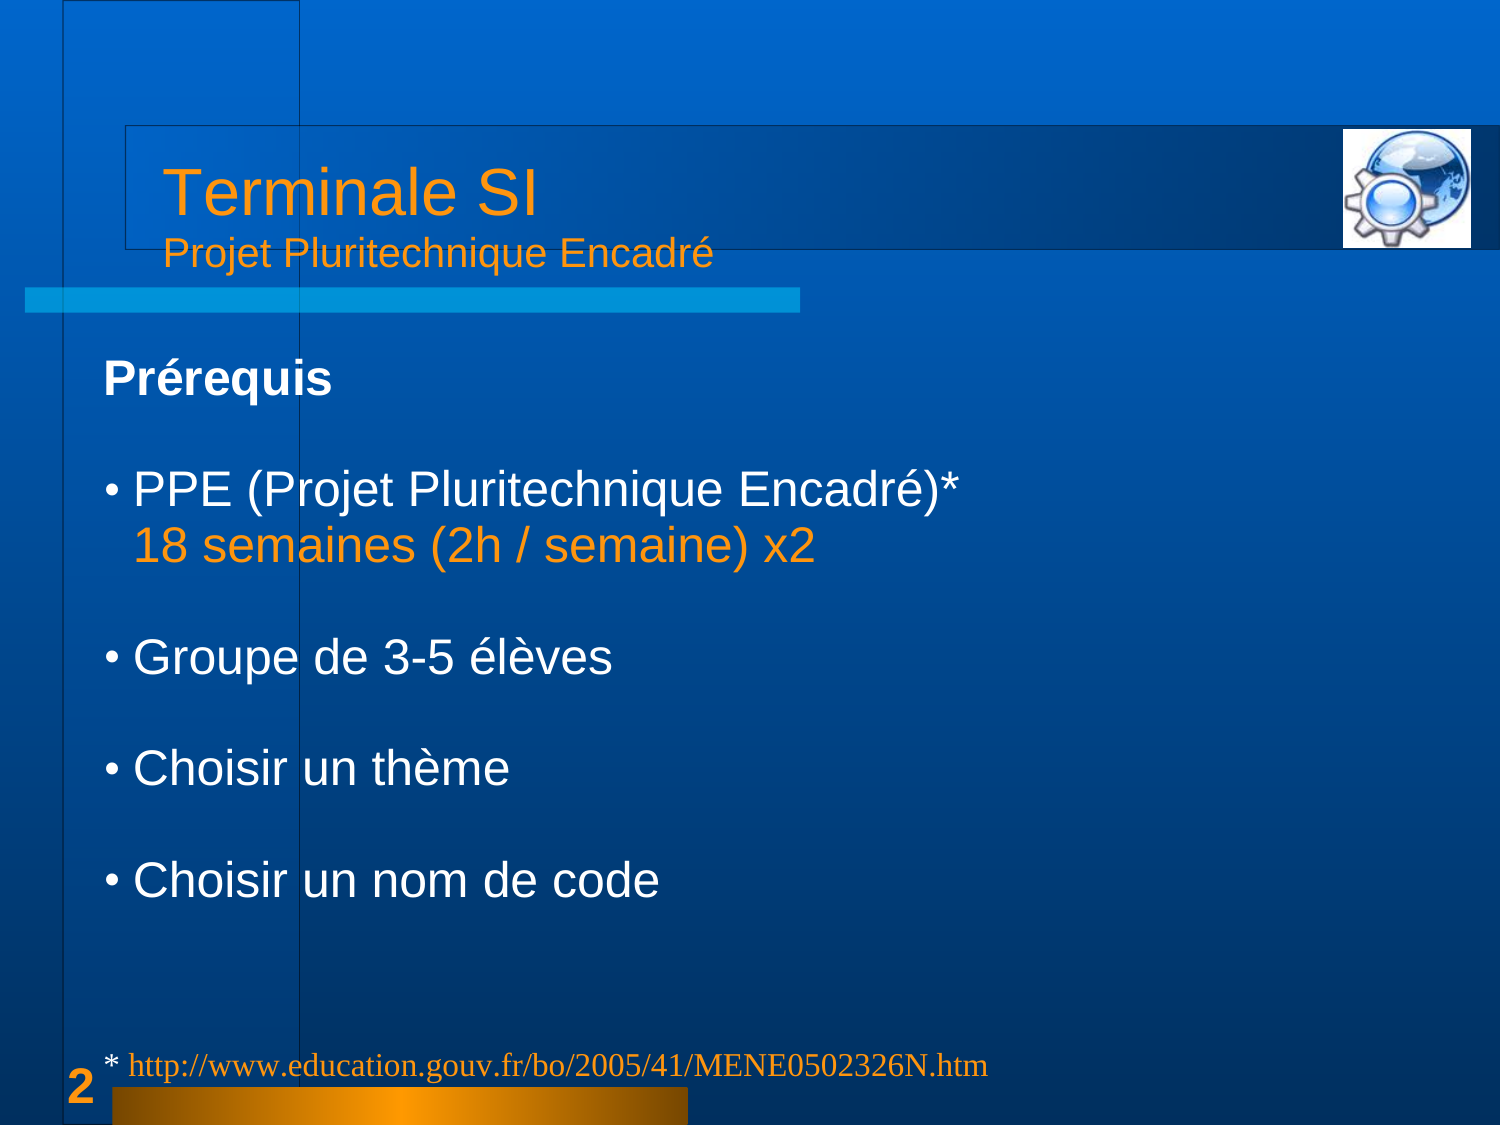

Prérequis
PPE (Projet Pluritechnique Encadré)*
18 semaines (2h / semaine) x2
Groupe de 3-5 élèves
Choisir un thème
Choisir un nom de code
* http://www.education.gouv.fr/bo/2005/41/MENE0502326N.htm